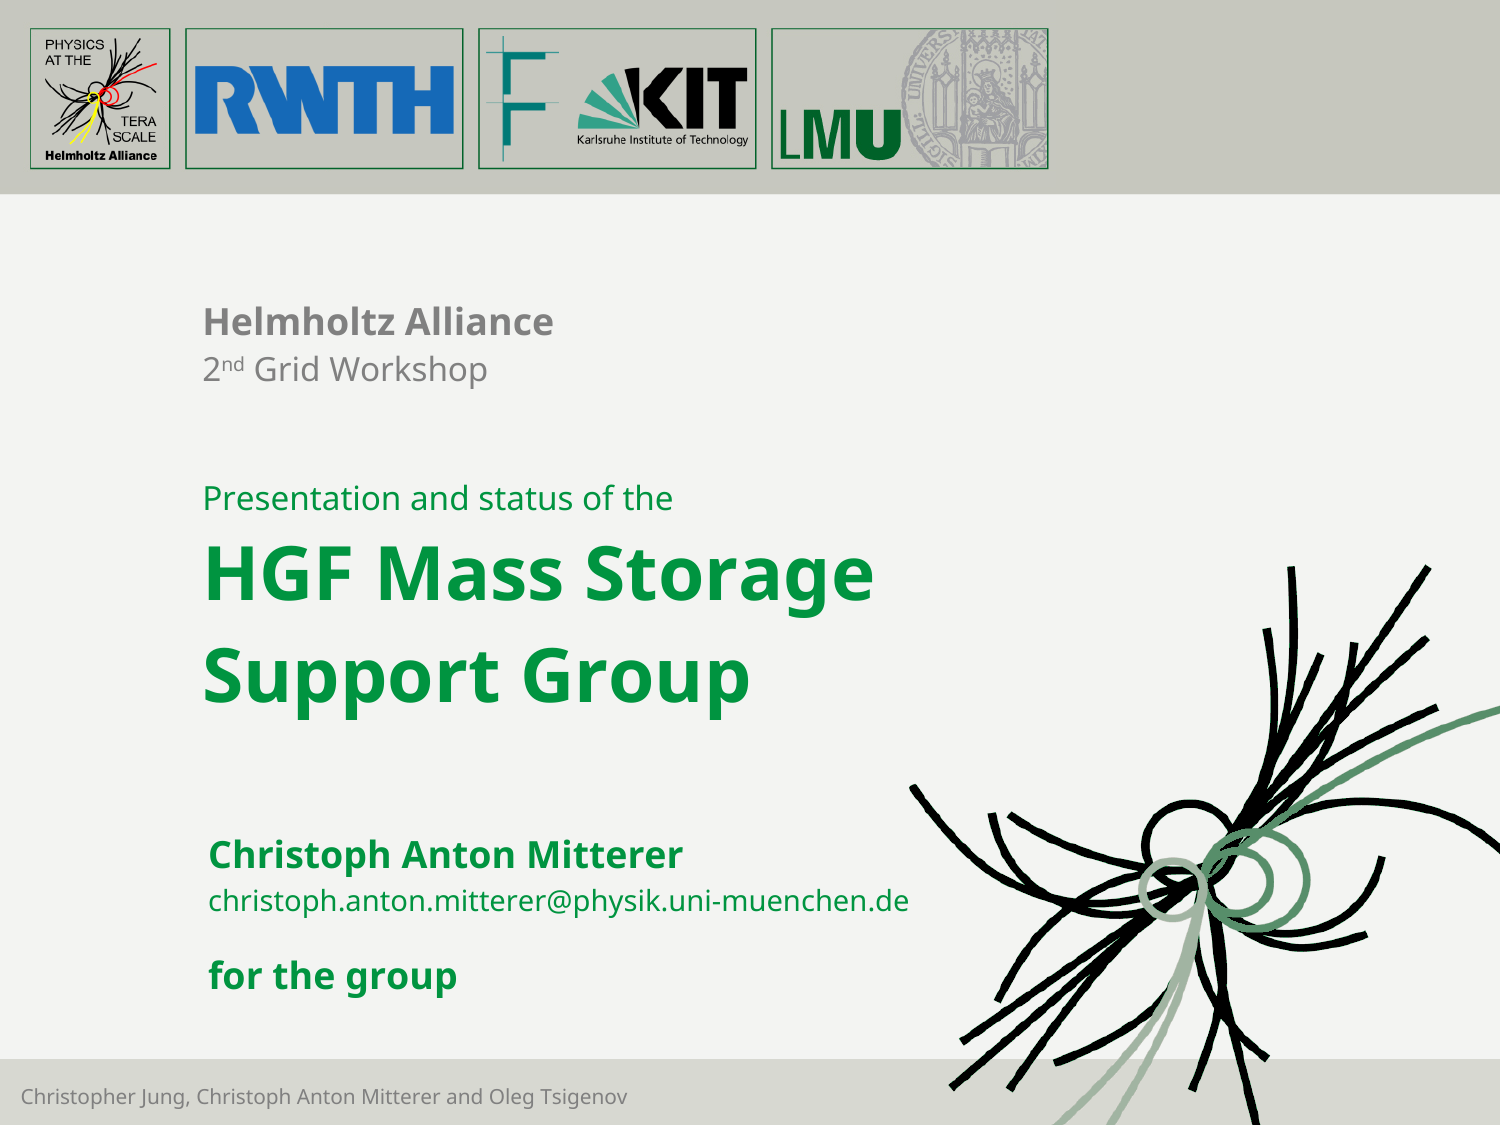

Helmholtz Alliance
2nd Grid Workshop
Presentation and status of the
HGF Mass Storage Support Group
Christoph Anton Mitterer
christoph.anton.mitterer@physik.uni-muenchen.de
for the group
Christopher Jung, Christoph Anton Mitterer and Oleg Tsigenov